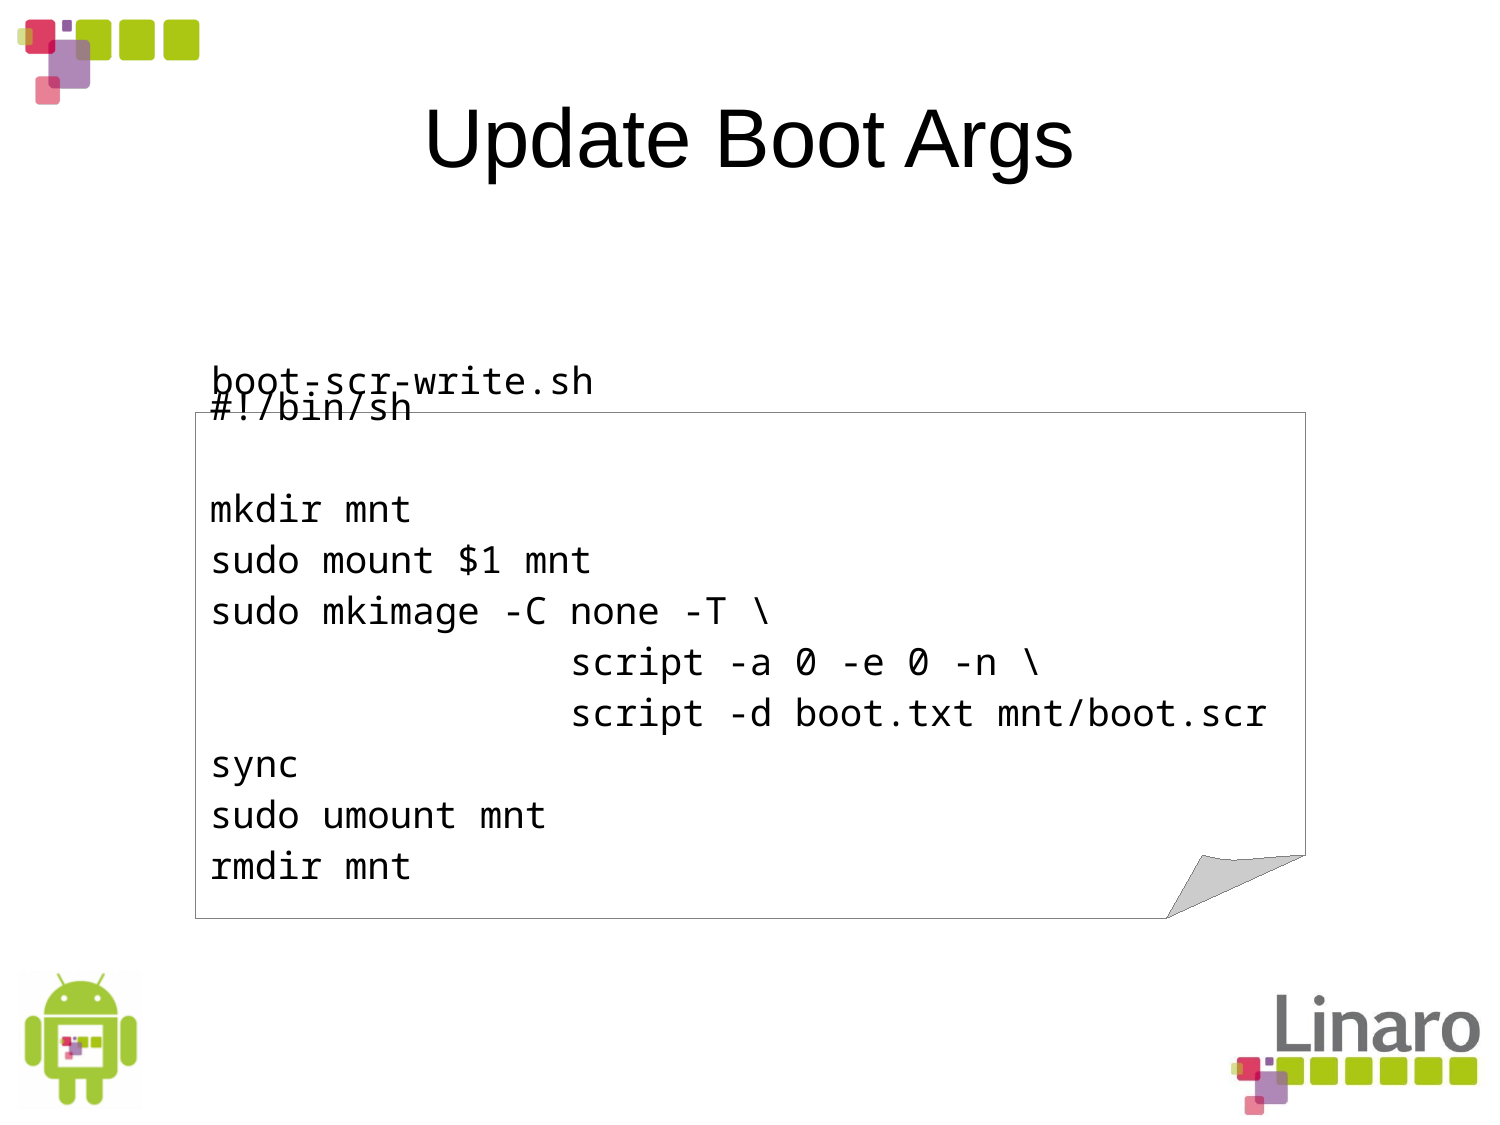

# Update Boot Args
boot-scr-write.sh
#!/bin/sh
mkdir mnt
sudo mount $1 mnt
sudo mkimage -C none -T \
 script -a 0 -e 0 -n \
 script -d boot.txt mnt/boot.scr
sync
sudo umount mnt
rmdir mnt